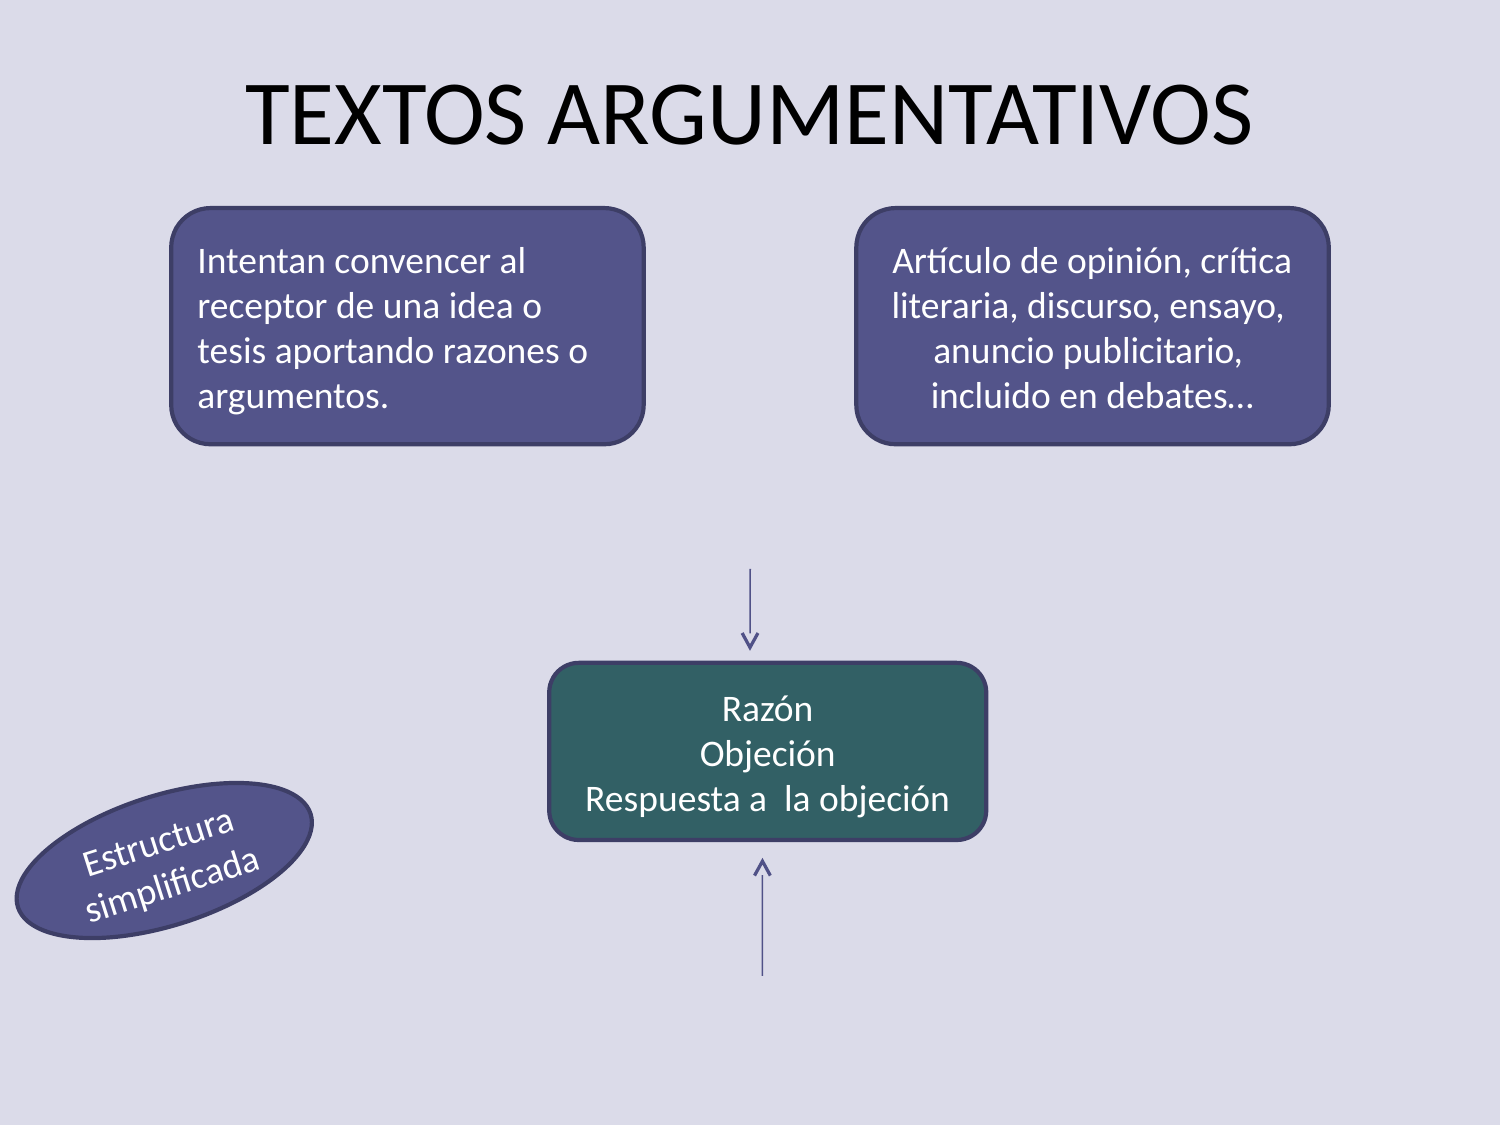

# TEXTOS ARGUMENTATIVOS
Intentan convencer al receptor de una idea o tesis aportando razones o argumentos.
Artículo de opinión, crítica literaria, discurso, ensayo, anuncio publicitario, incluido en debates…
Tesis anterior
Premisas
Conclusión
Nueva tesis
Cadena de Argumentos
Razón
Objeción
Respuesta a la objeción
Estructura simplificada
Tesis
Conclusión
Cadena de Argumentos